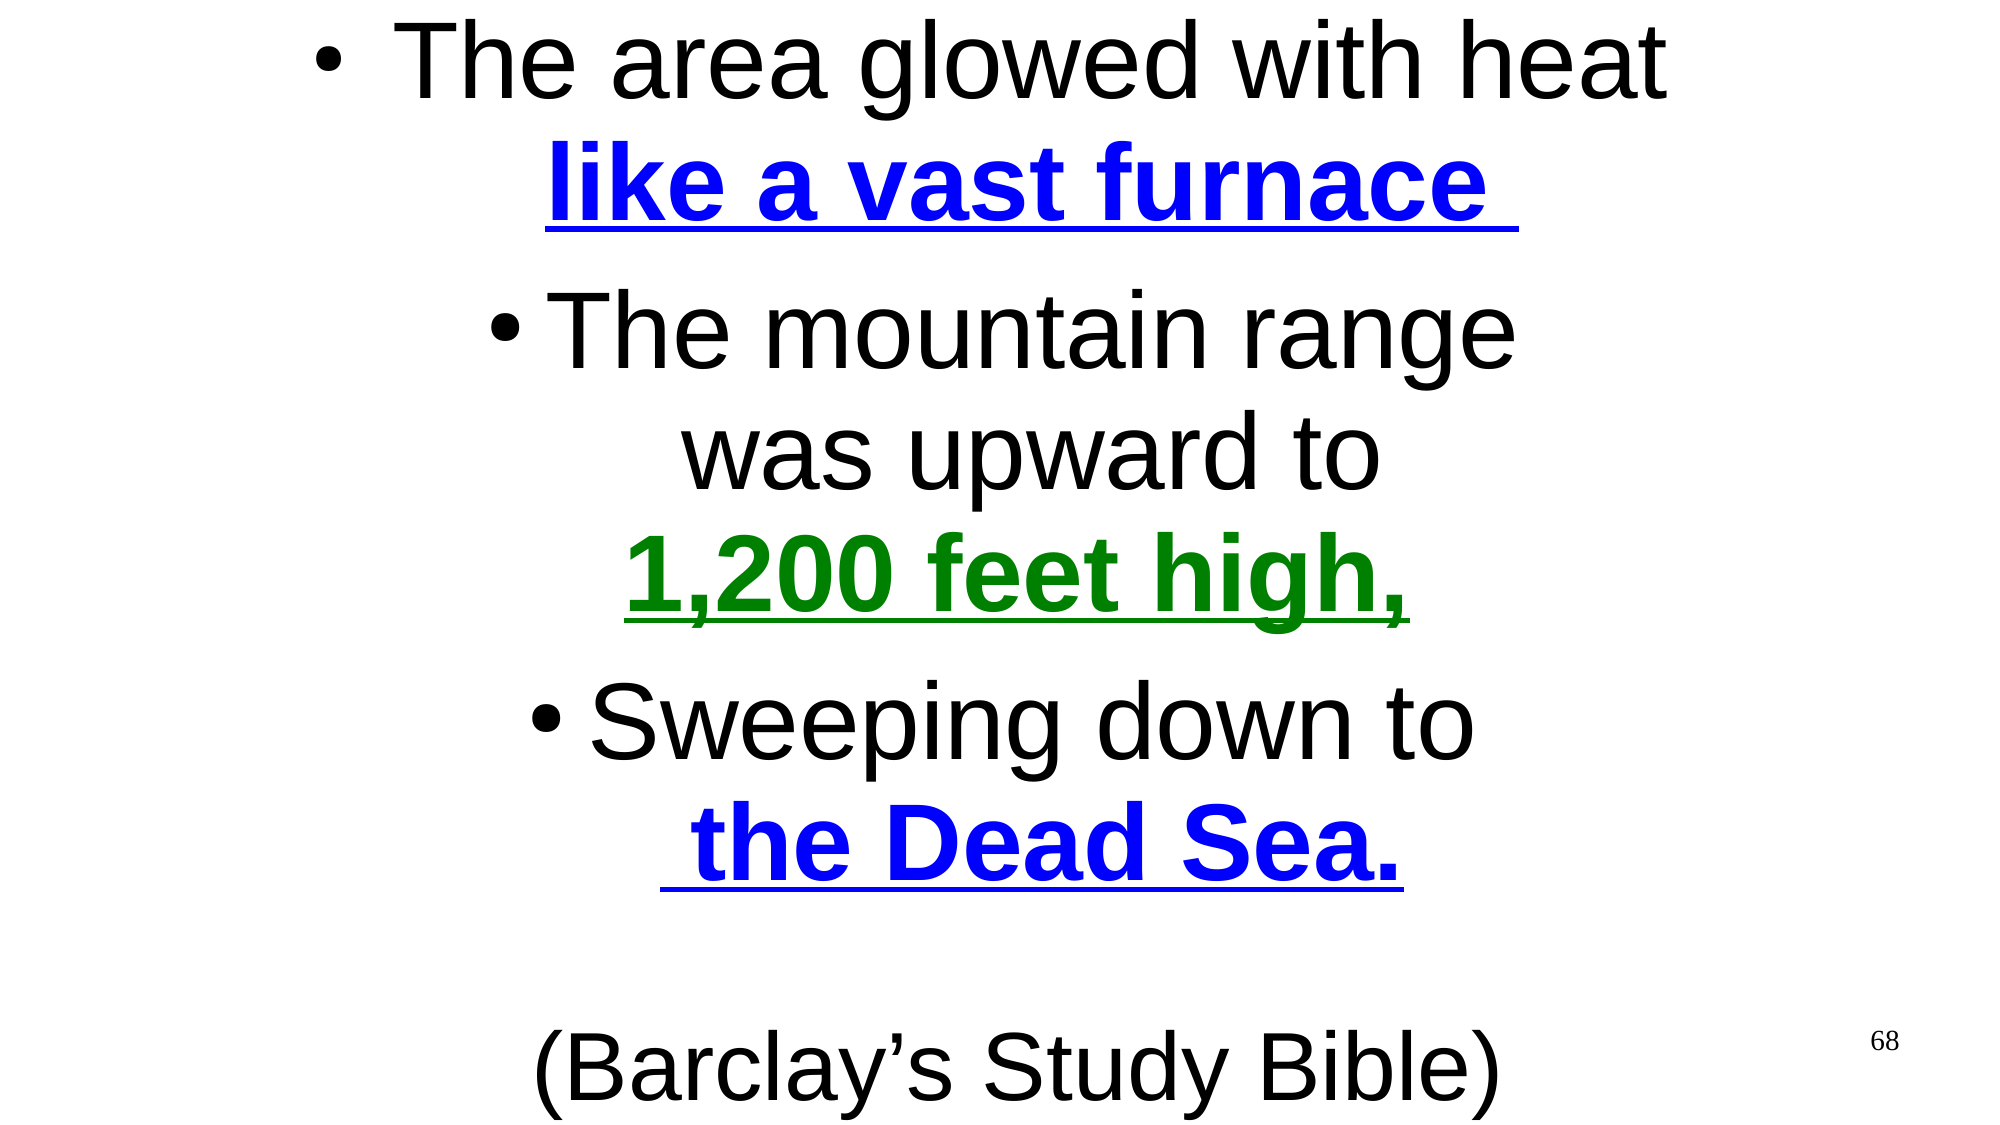

# The area glowed with heat like a vast furnace
The mountain range
was upward to
1,200 feet high,
Sweeping down to
 the Dead Sea.
(Barclay’s Study Bible)
68